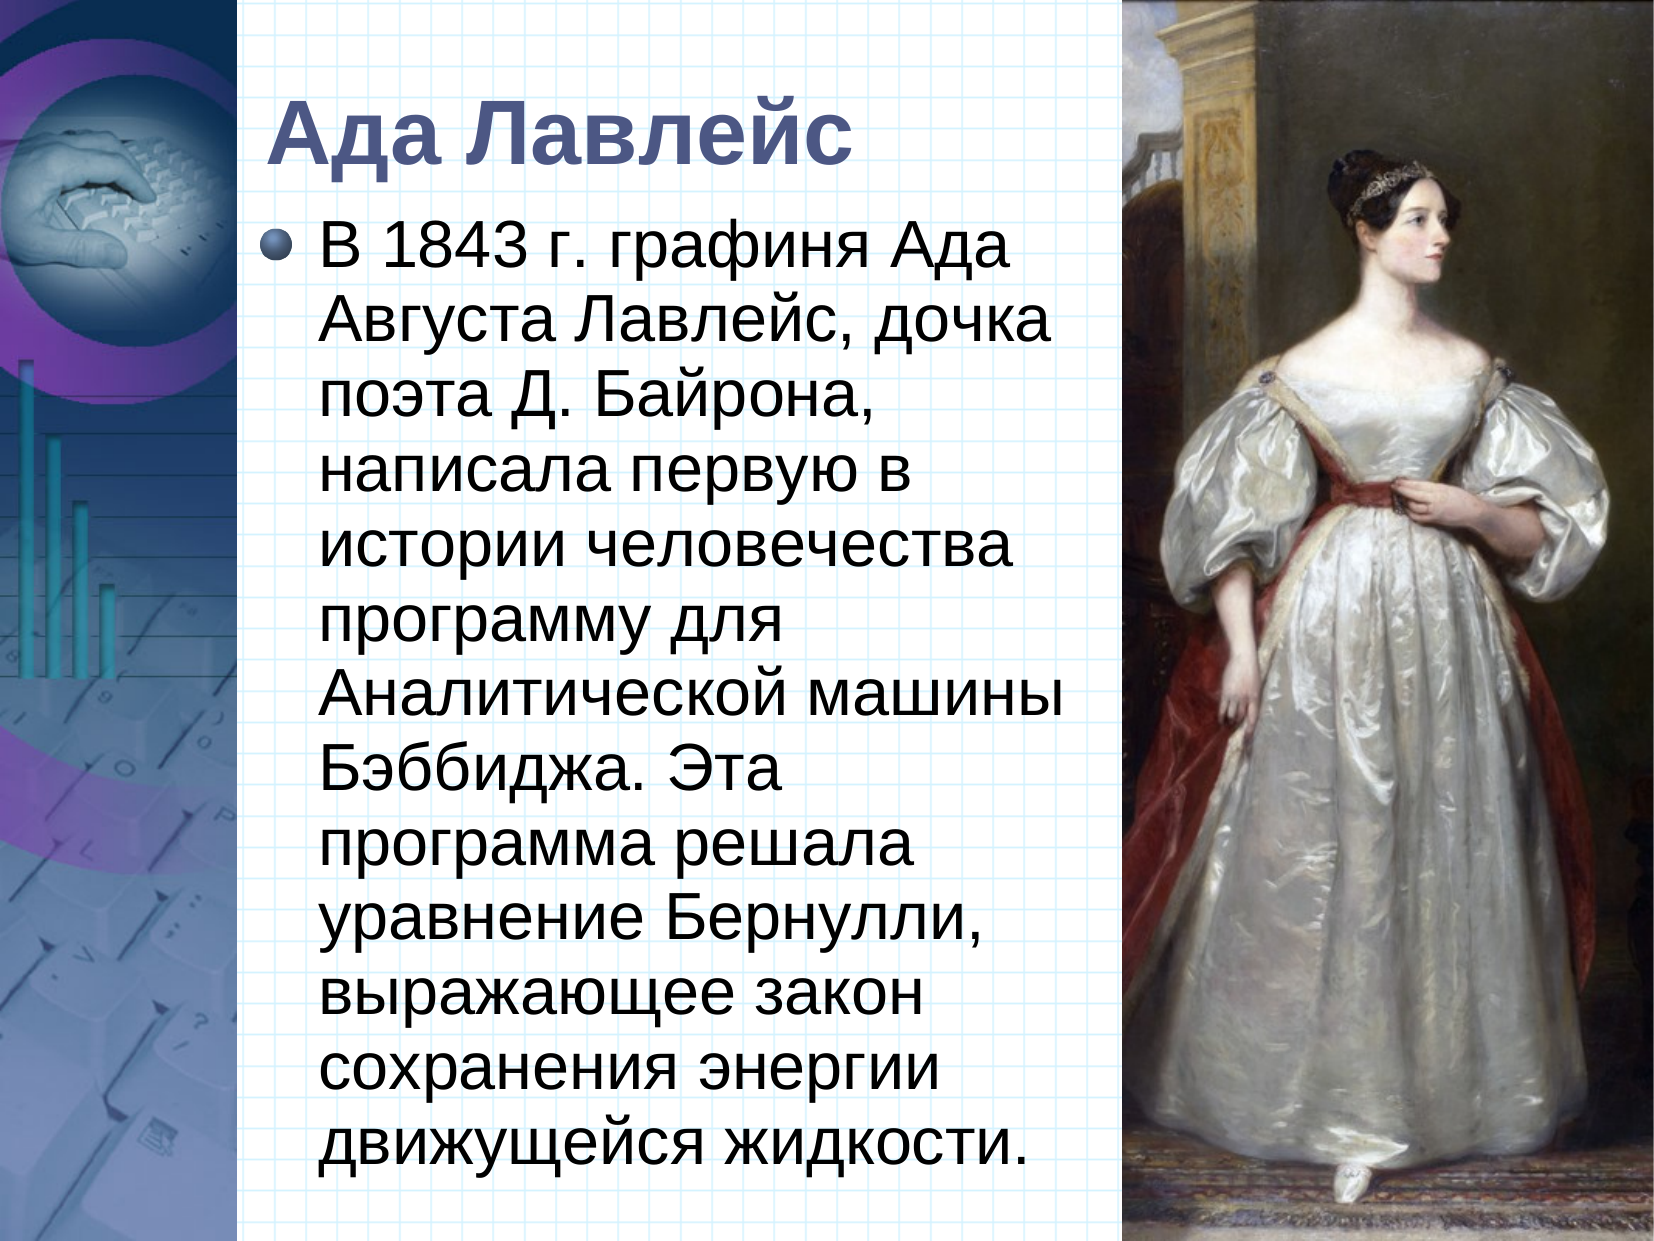

# Ада Лавлейс
В 1843 г. графиня Ада Августа Лавлейс, дочка поэта Д. Байрона, написала первую в истории человечества программу для Аналитической машины Бэббиджа. Эта программа решала уравнение Бернулли, выражающее закон сохранения энергии движущейся жидкости.